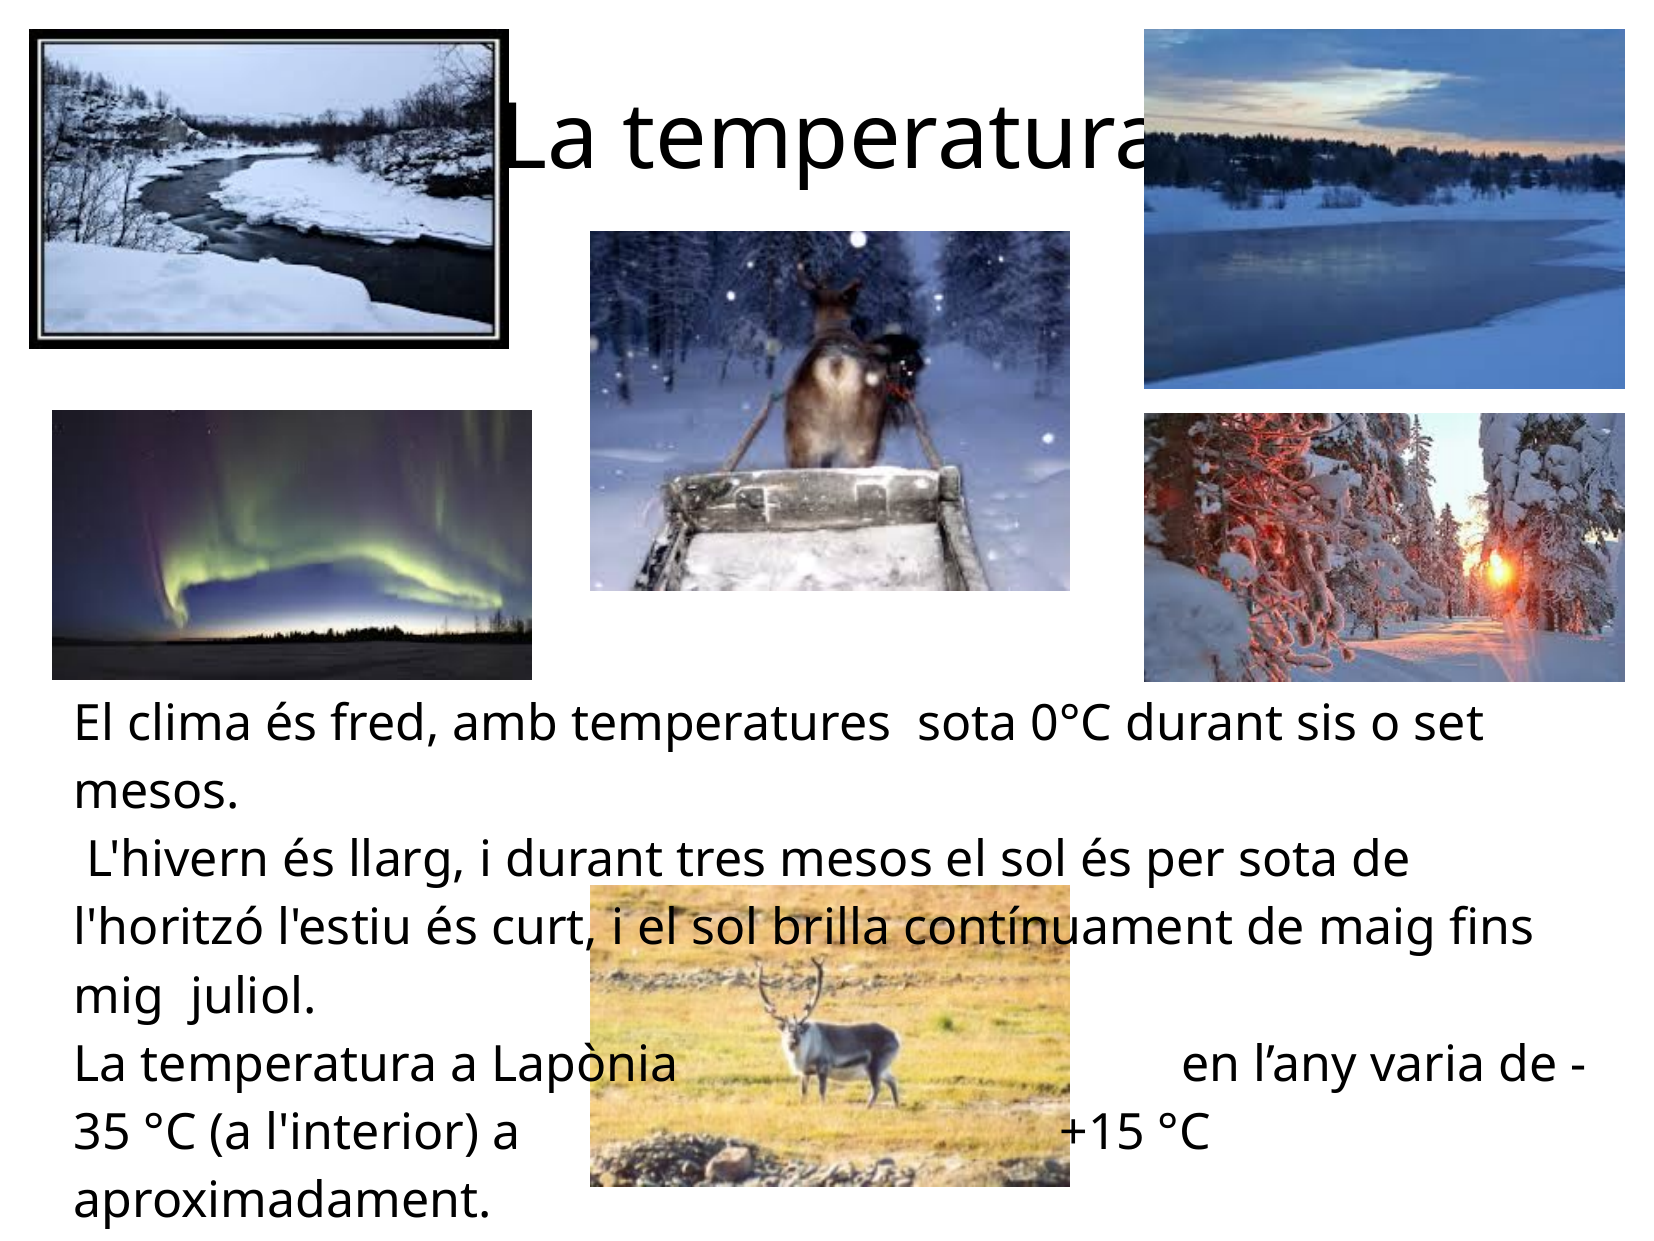

# La temperatura
El clima és fred, amb temperatures sota 0°C durant sis o set mesos.
 L'hivern és llarg, i durant tres mesos el sol és per sota de l'horitzó l'estiu és curt, i el sol brilla contínuament de maig fins mig juliol.
La temperatura a Lapònia 							en l’any varia de -35 °C (a l'interior) a							 +15 °C aproximadament.